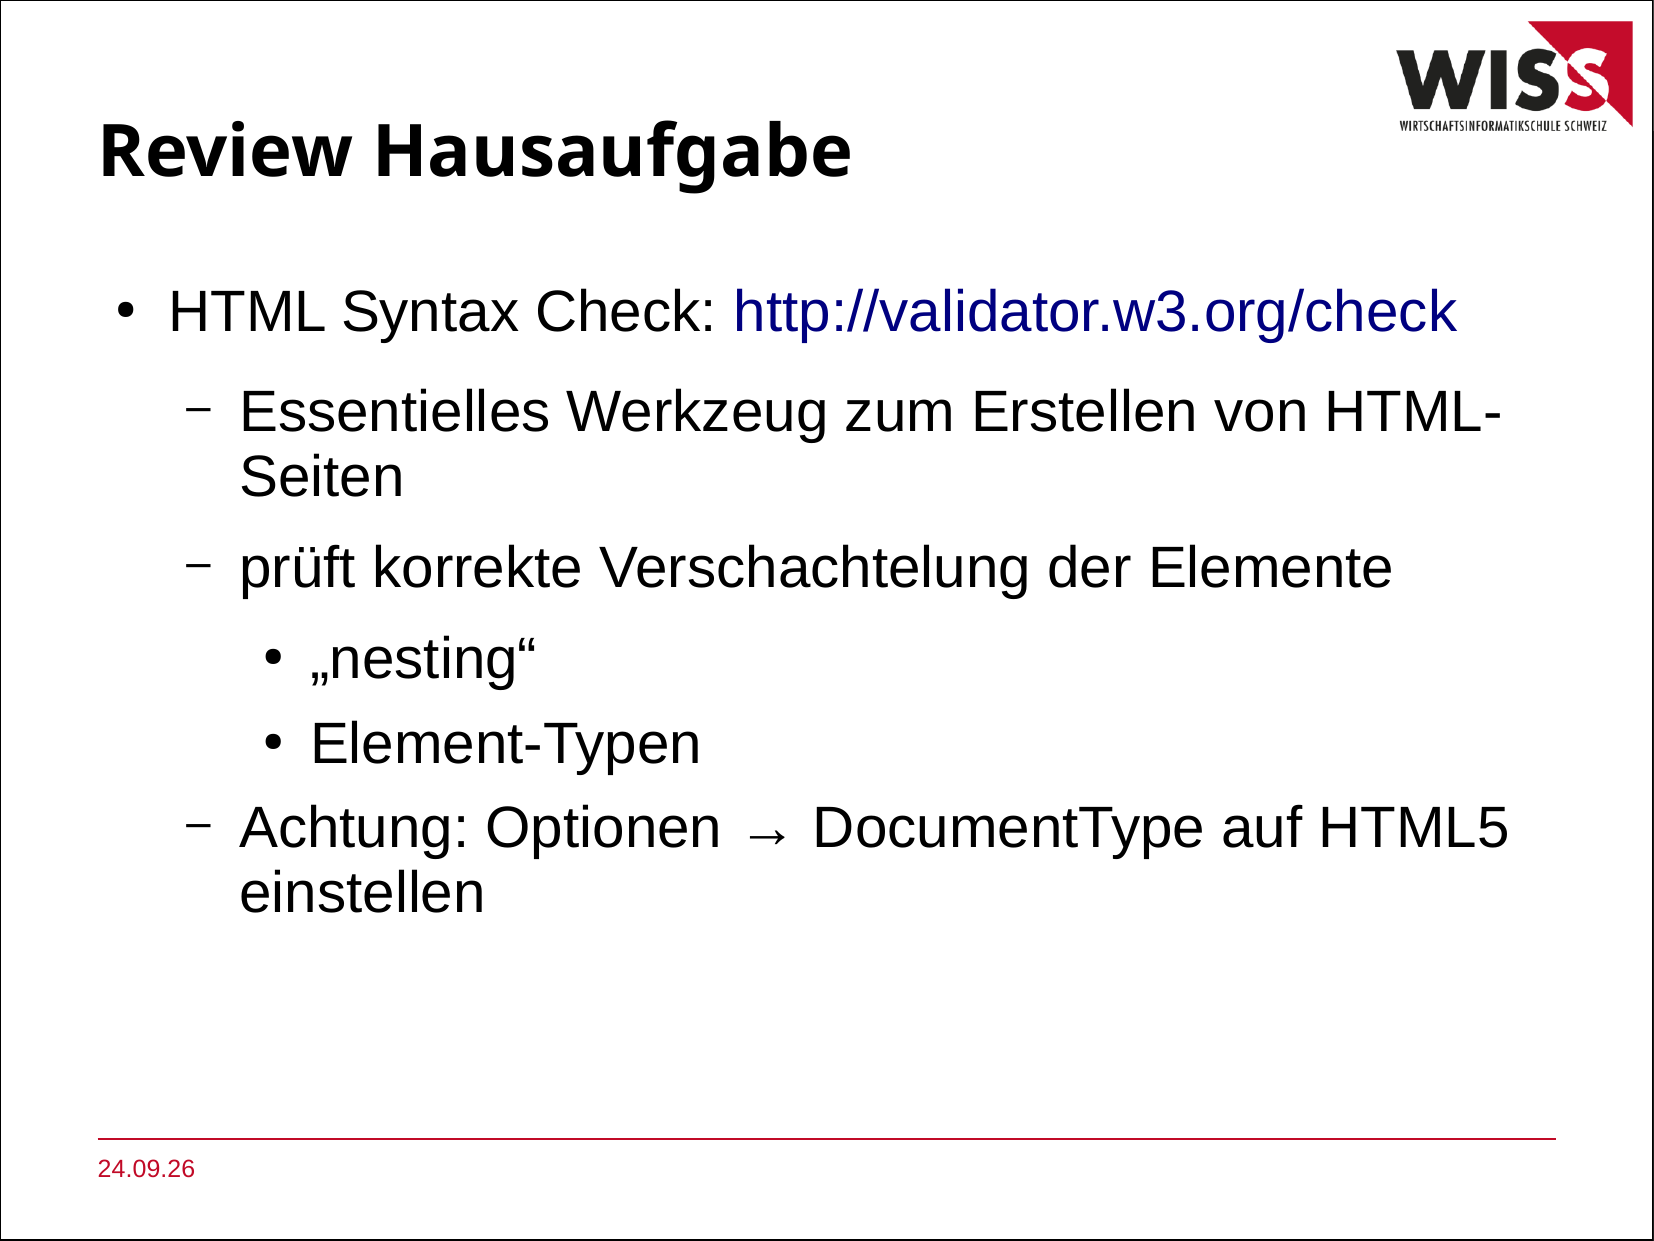

# Review Hausaufgabe
HTML Syntax Check: http://validator.w3.org/check
Essentielles Werkzeug zum Erstellen von HTML-Seiten
prüft korrekte Verschachtelung der Elemente
„nesting“
Element-Typen
Achtung: Optionen → DocumentType auf HTML5 einstellen